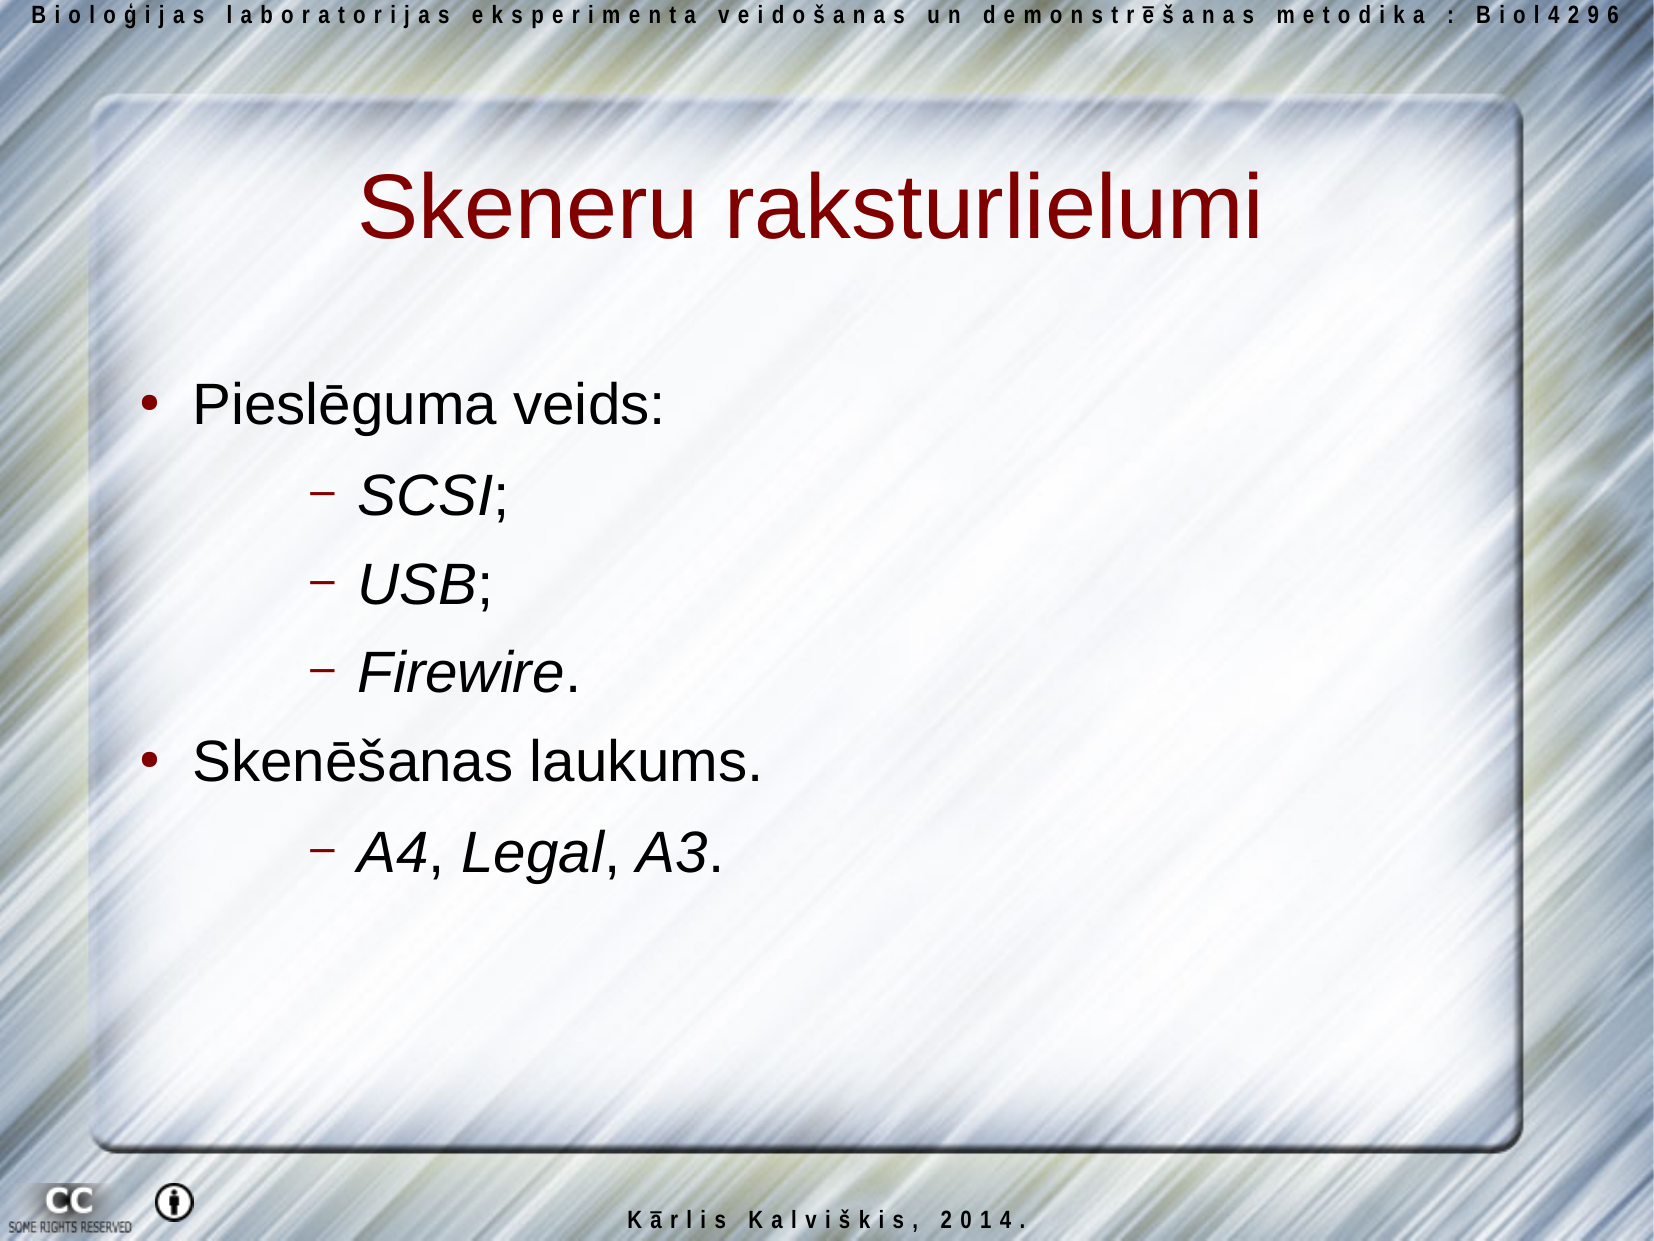

# Skeneru raksturlielumi
Pieslēguma veids:
SCSI;
USB;
Firewire.
Skenēšanas laukums.
A4, Legal, A3.